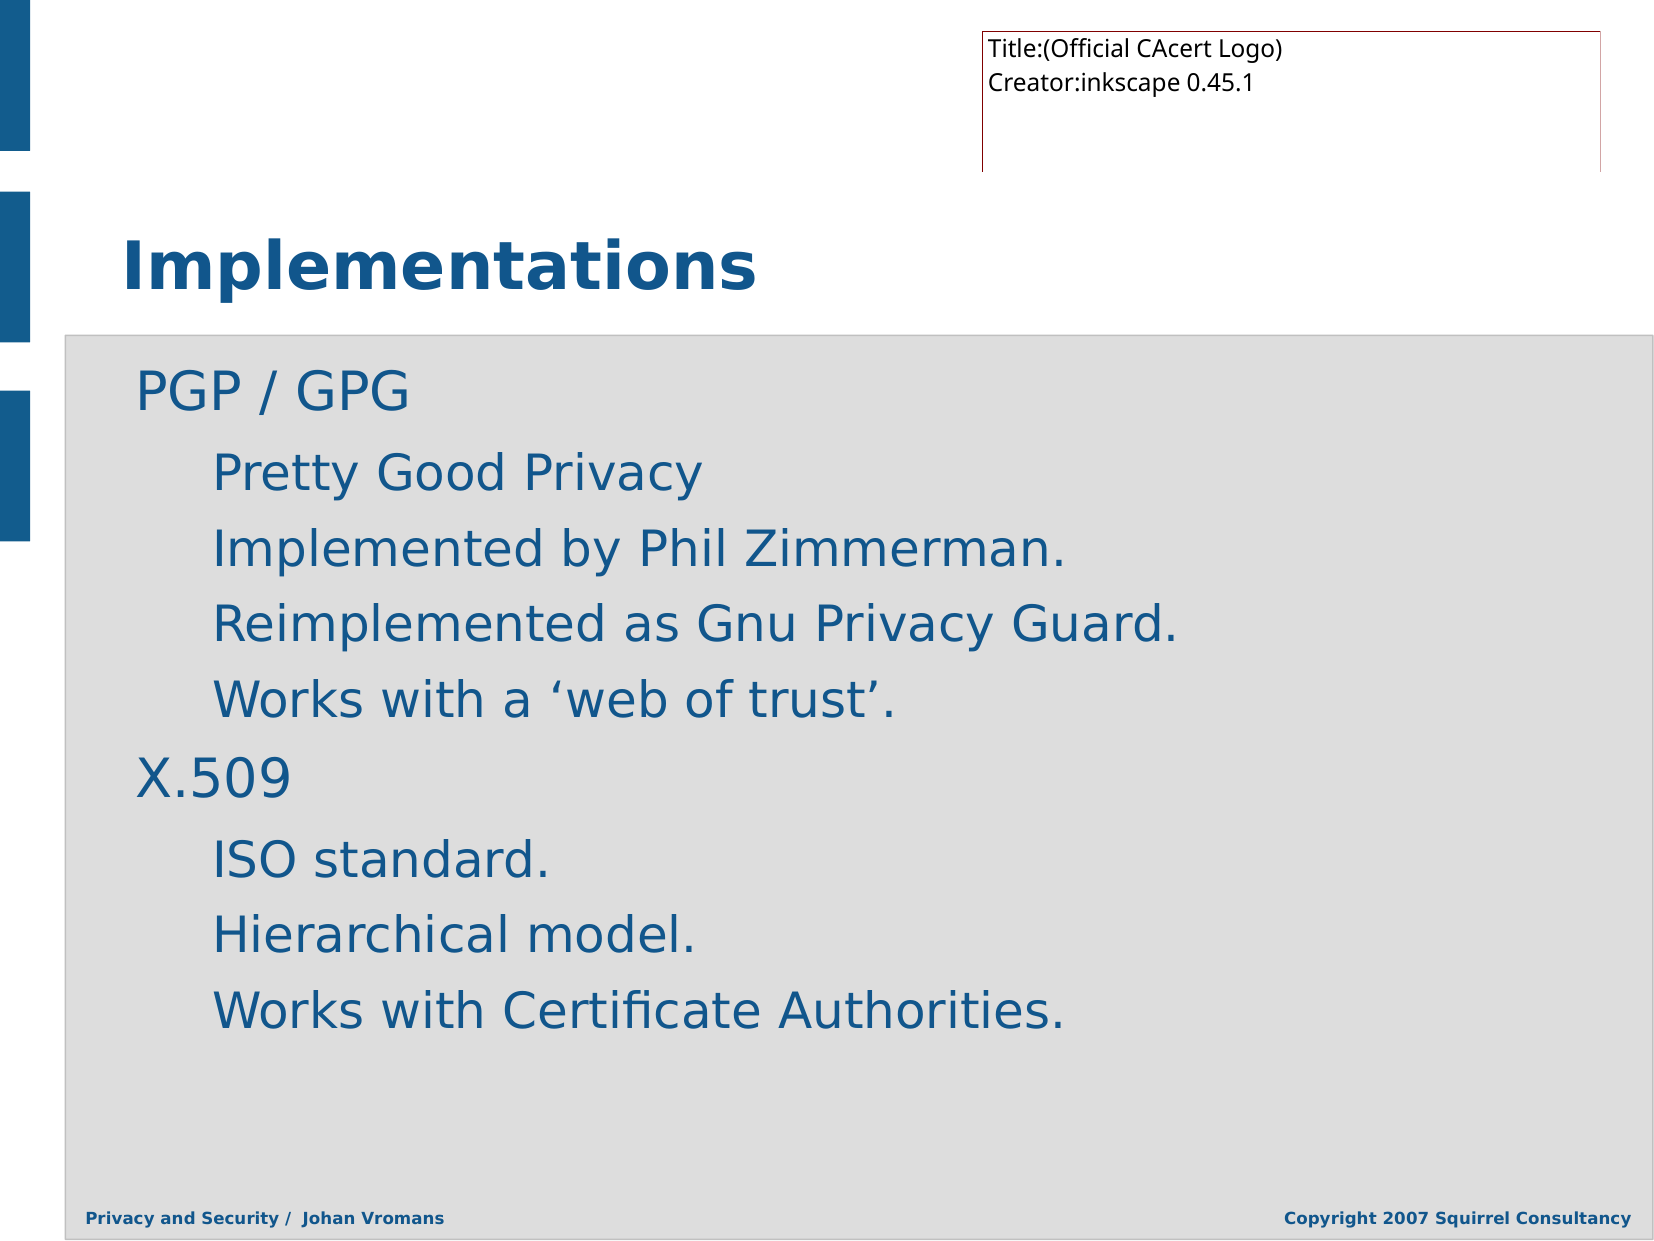

# Implementations
PGP / GPG
Pretty Good Privacy
Implemented by Phil Zimmerman.
Reimplemented as Gnu Privacy Guard.
Works with a ‘web of trust’.
X.509
ISO standard.
Hierarchical model.
Works with Certificate Authorities.